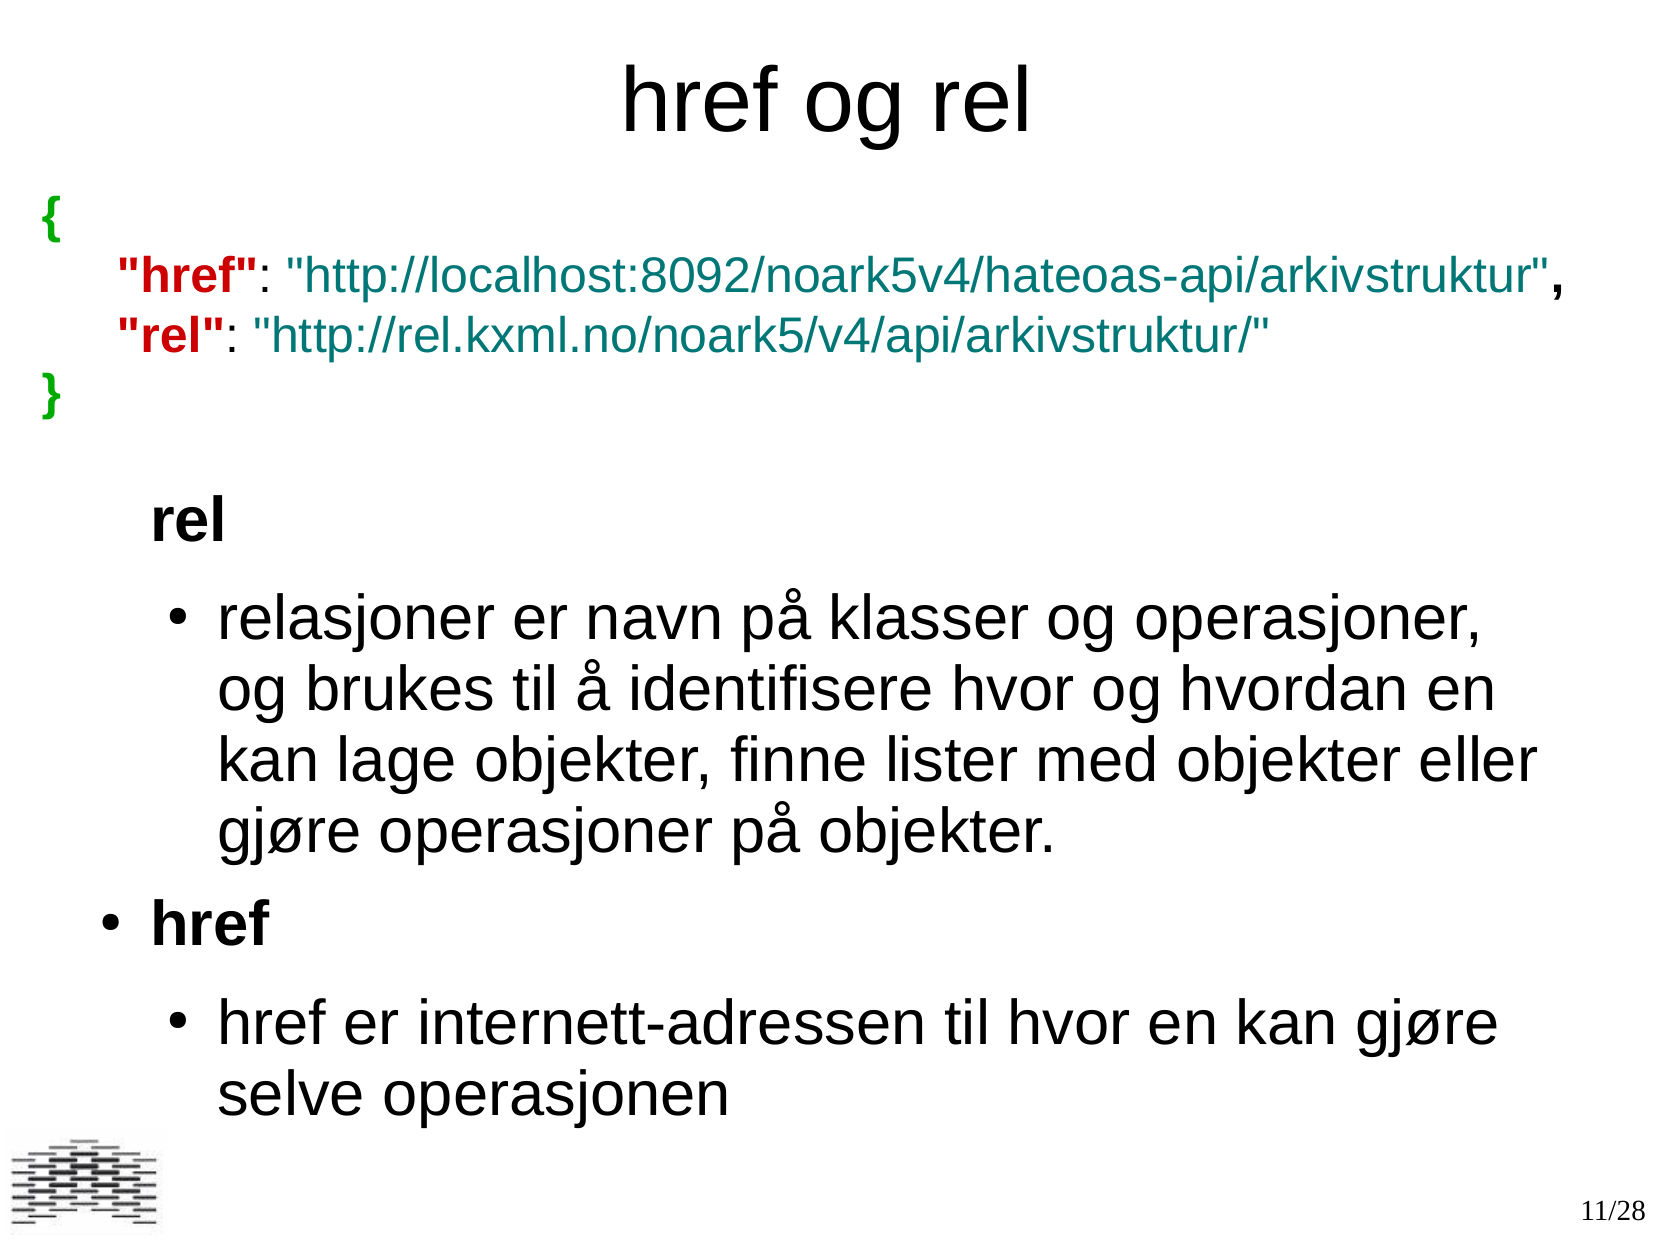

# href og rel
{
	"href": "http://localhost:8092/noark5v4/hateoas-api/arkivstruktur",
	"rel": "http://rel.kxml.no/noark5/v4/api/arkivstruktur/"
}
rel
relasjoner er navn på klasser og operasjoner, og brukes til å identifisere hvor og hvordan en kan lage objekter, finne lister med objekter eller gjøre operasjoner på objekter.
href
href er internett-adressen til hvor en kan gjøre selve operasjonen